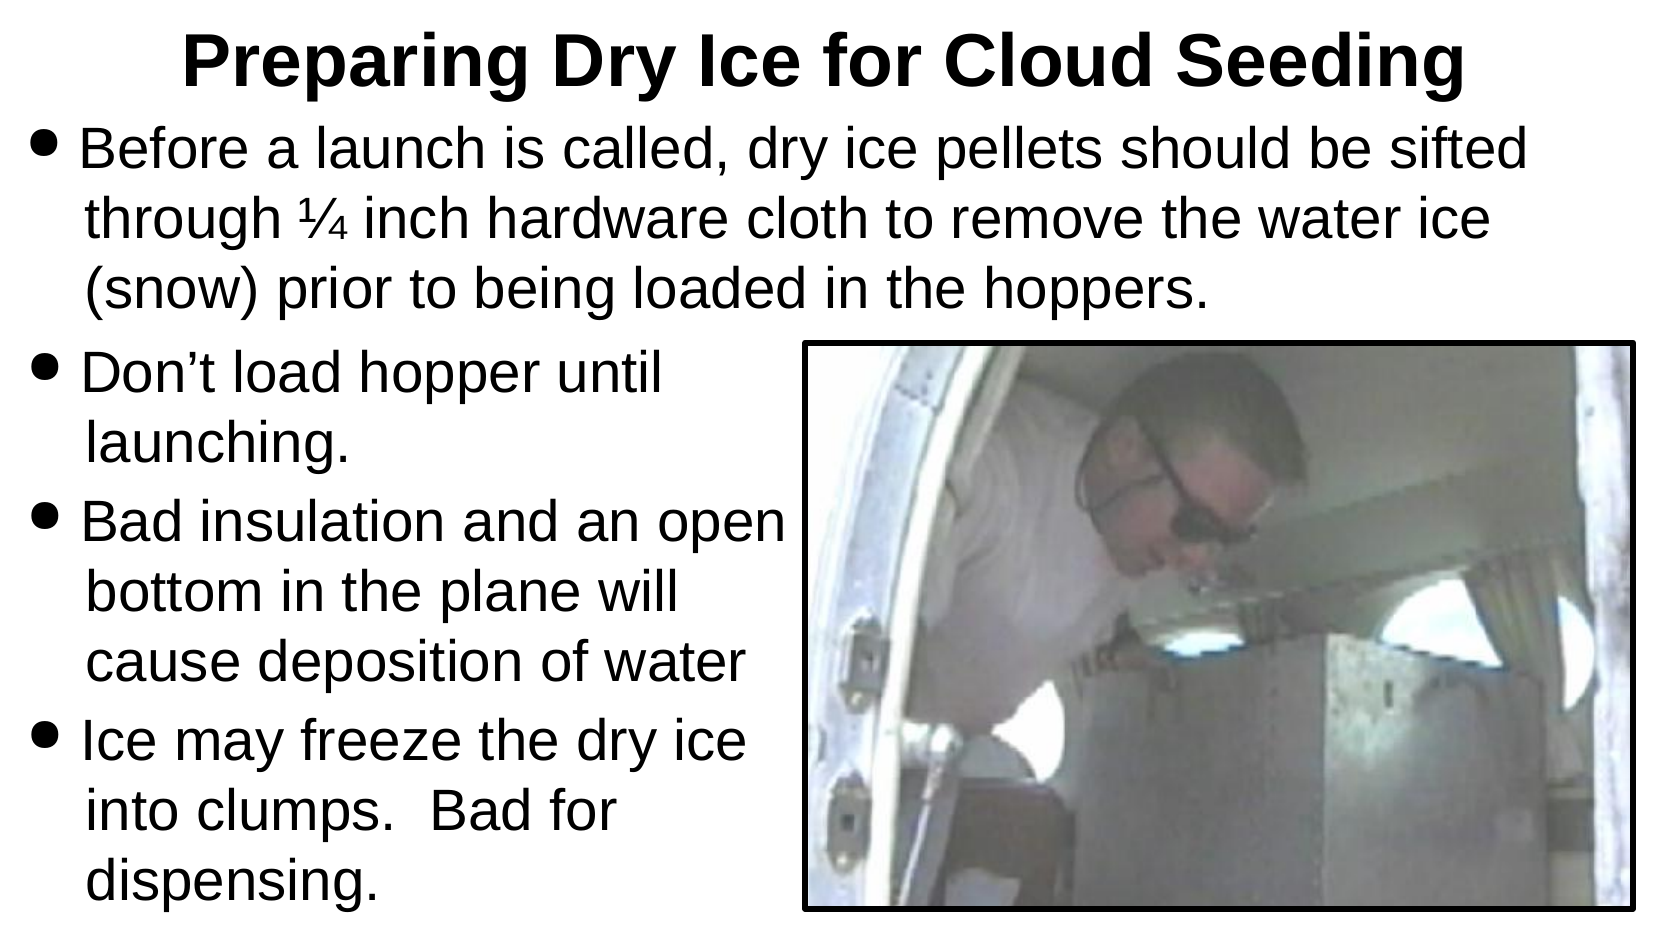

# Preparing Dry Ice for Cloud Seeding
 Before a launch is called, dry ice pellets should be sifted through ¼ inch hardware cloth to remove the water ice (snow) prior to being loaded in the hoppers.
 Don’t load hopper until launching.
 Bad insulation and an open bottom in the plane will cause deposition of water
 Ice may freeze the dry ice into clumps. Bad for dispensing.